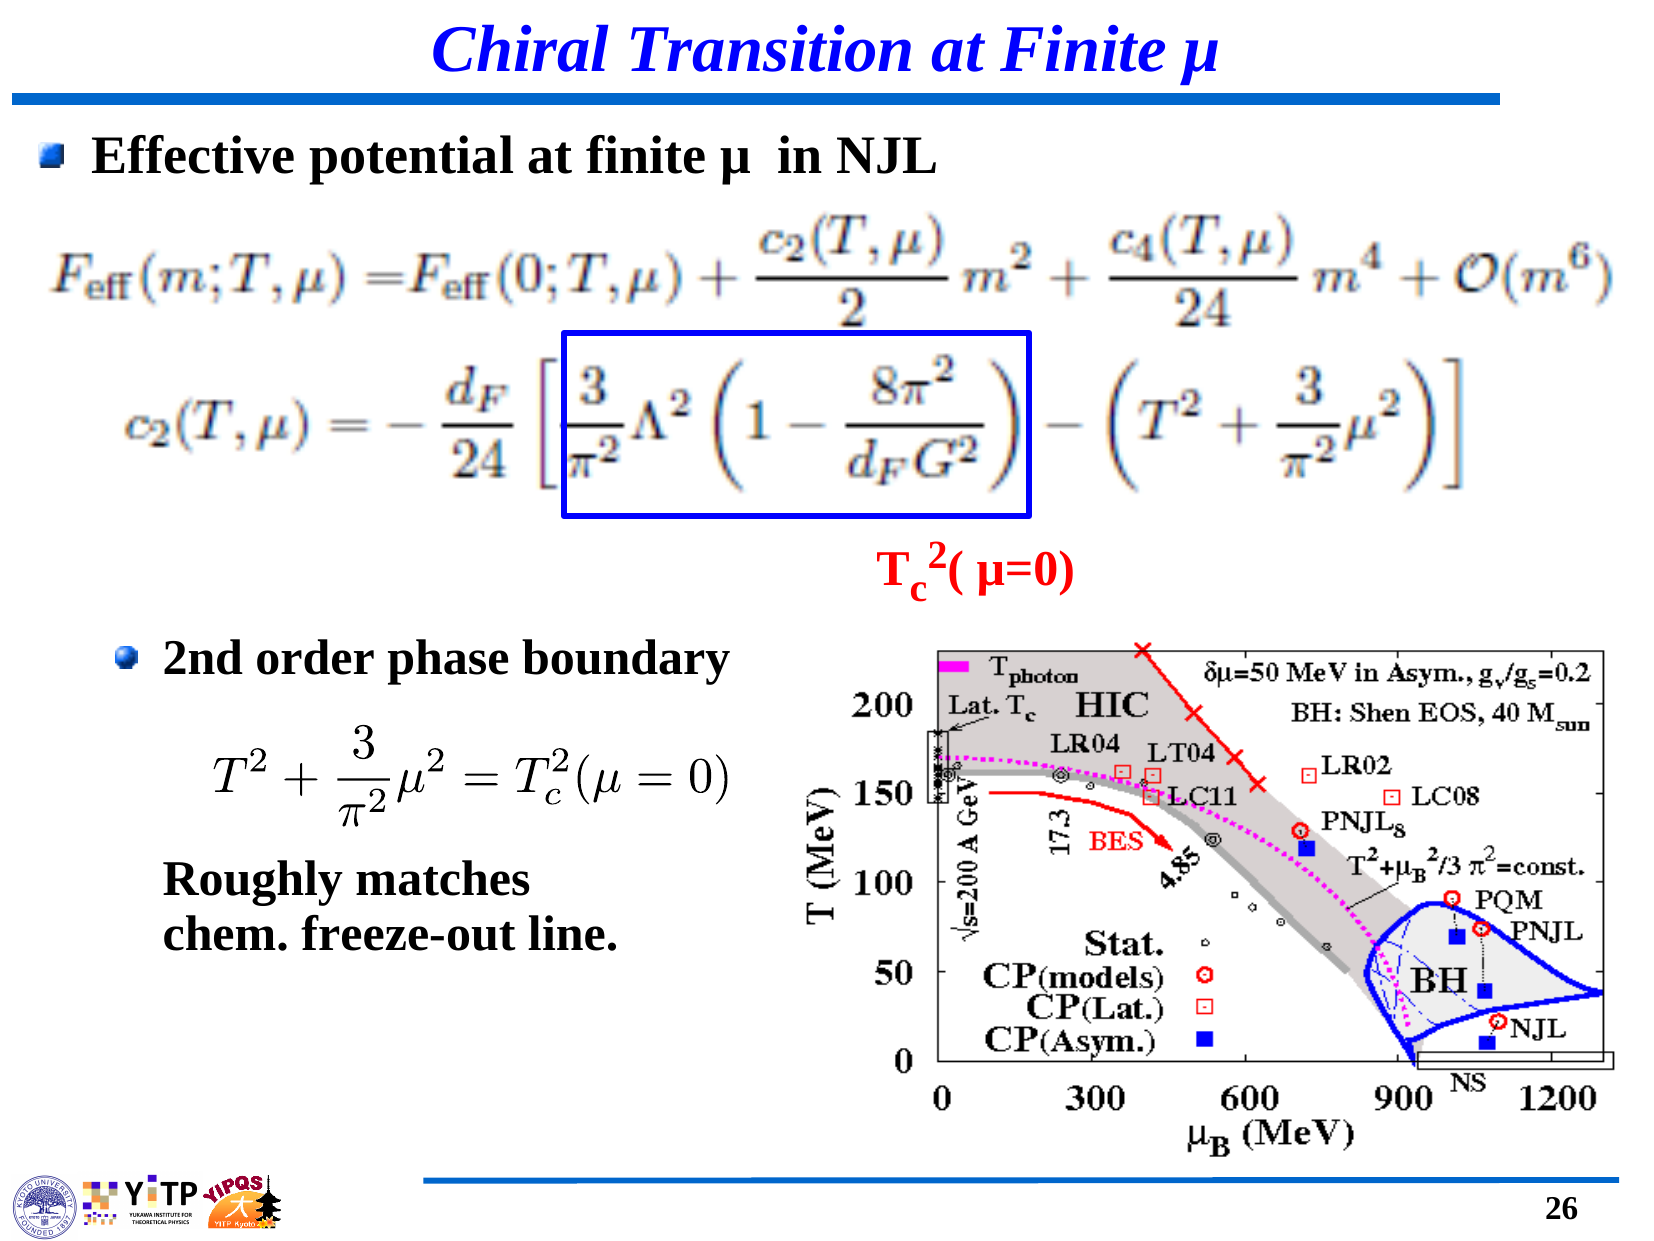

# Chiral Transition at Finite μ
Effective potential at finite μ in NJL
2nd order phase boundary
Roughly matches
chem. freeze-out line.
Tc2( μ=0)